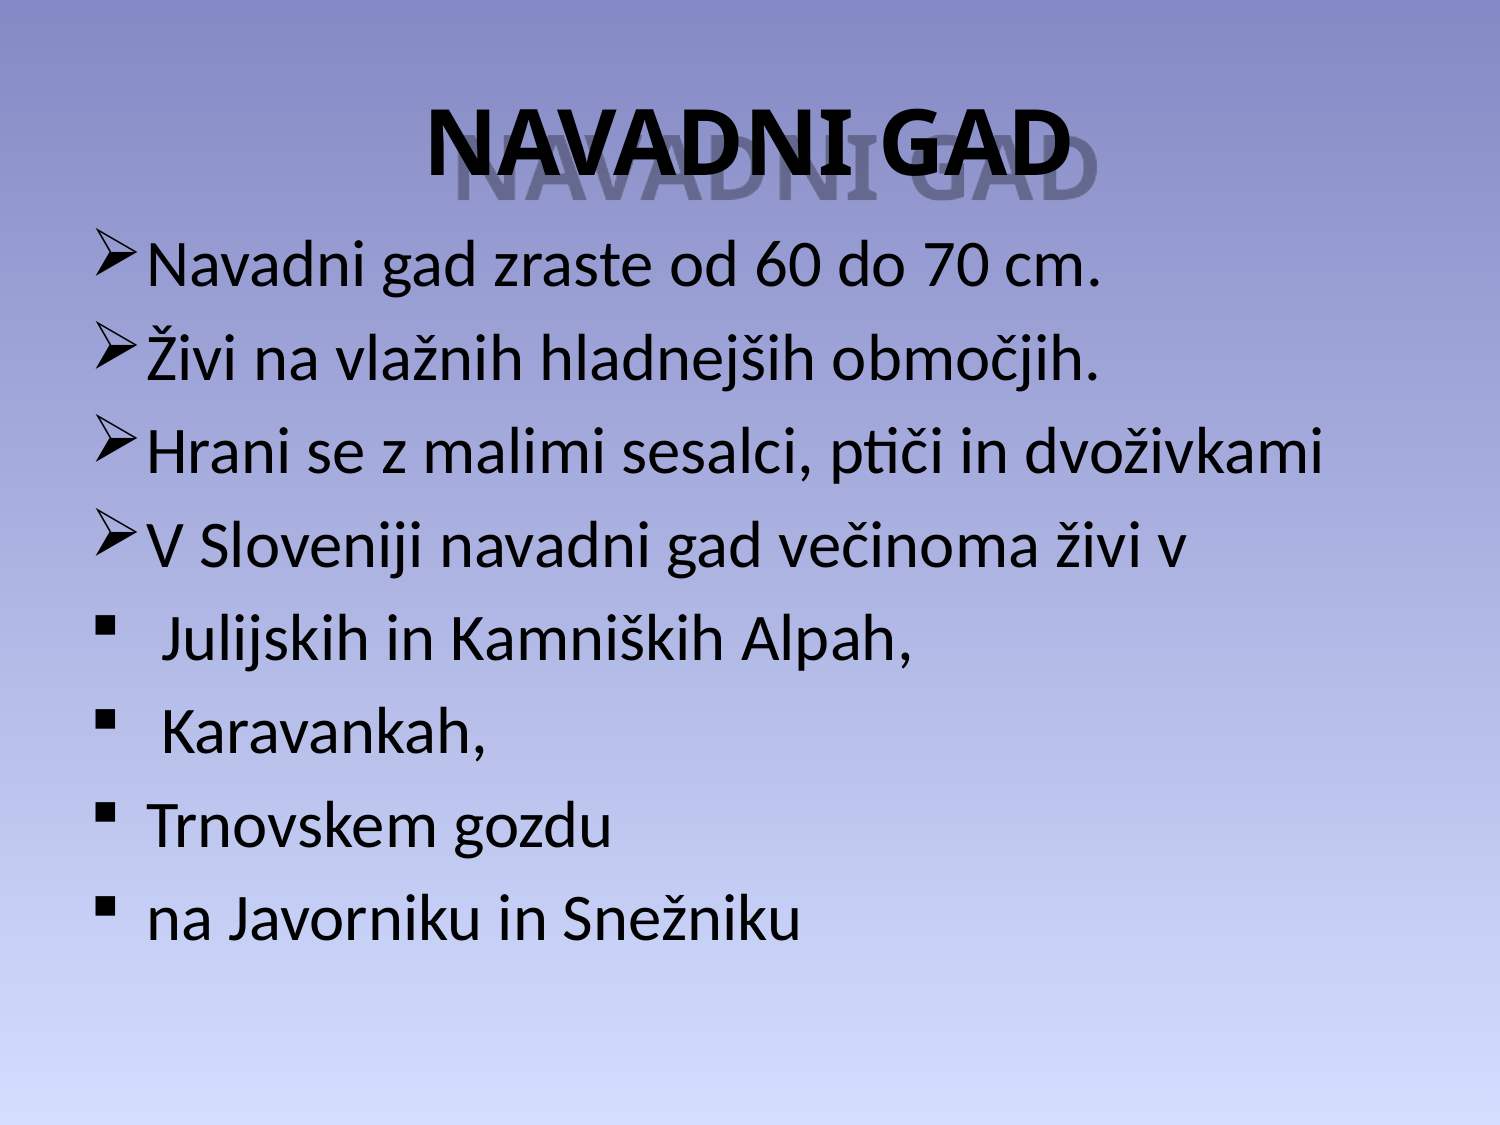

# NAVADNI GAD
Navadni gad zraste od 60 do 70 cm.
Živi na vlažnih hladnejših območjih.
Hrani se z malimi sesalci, ptiči in dvoživkami
V Sloveniji navadni gad večinoma živi v
 Julijskih in Kamniških Alpah,
 Karavankah,
Trnovskem gozdu
na Javorniku in Snežniku